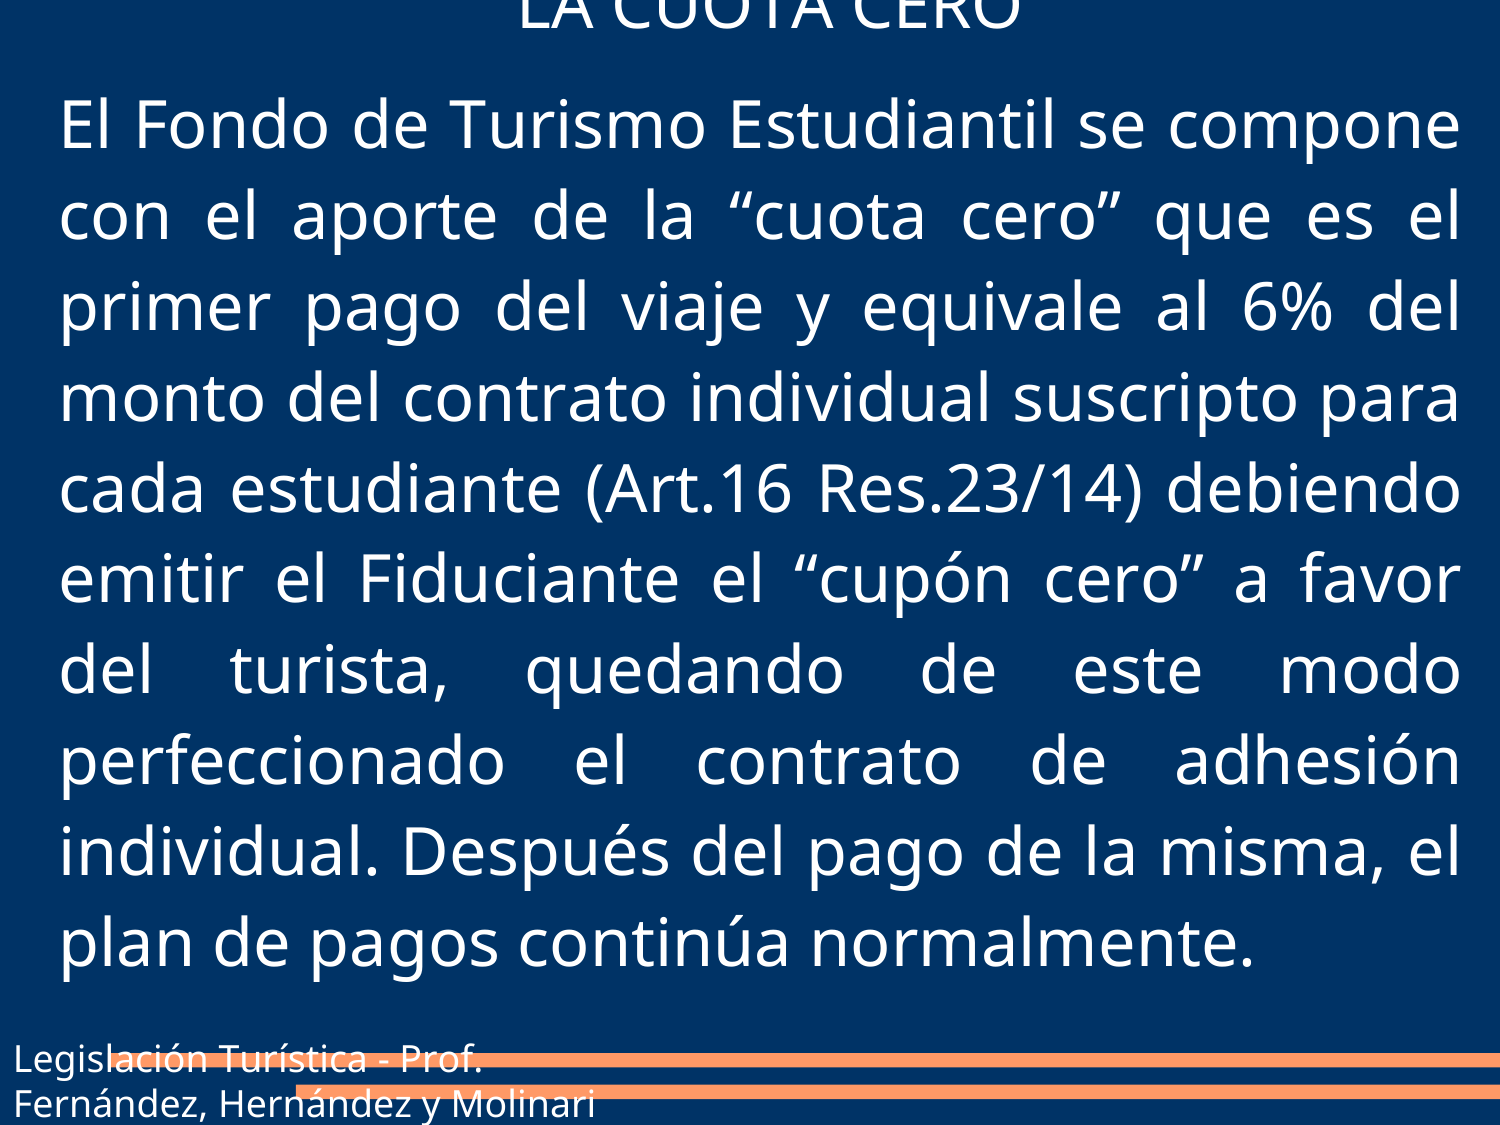

# LA CUOTA CERO
El Fondo de Turismo Estudiantil se compone con el aporte de la “cuota cero” que es el primer pago del viaje y equivale al 6% del monto del contrato individual suscripto para cada estudiante (Art.16 Res.23/14) debiendo emitir el Fiduciante el “cupón cero” a favor del turista, quedando de este modo perfeccionado el contrato de adhesión individual. Después del pago de la misma, el plan de pagos continúa normalmente.
Legislación Turística - Prof. Fernández, Hernández y Molinari